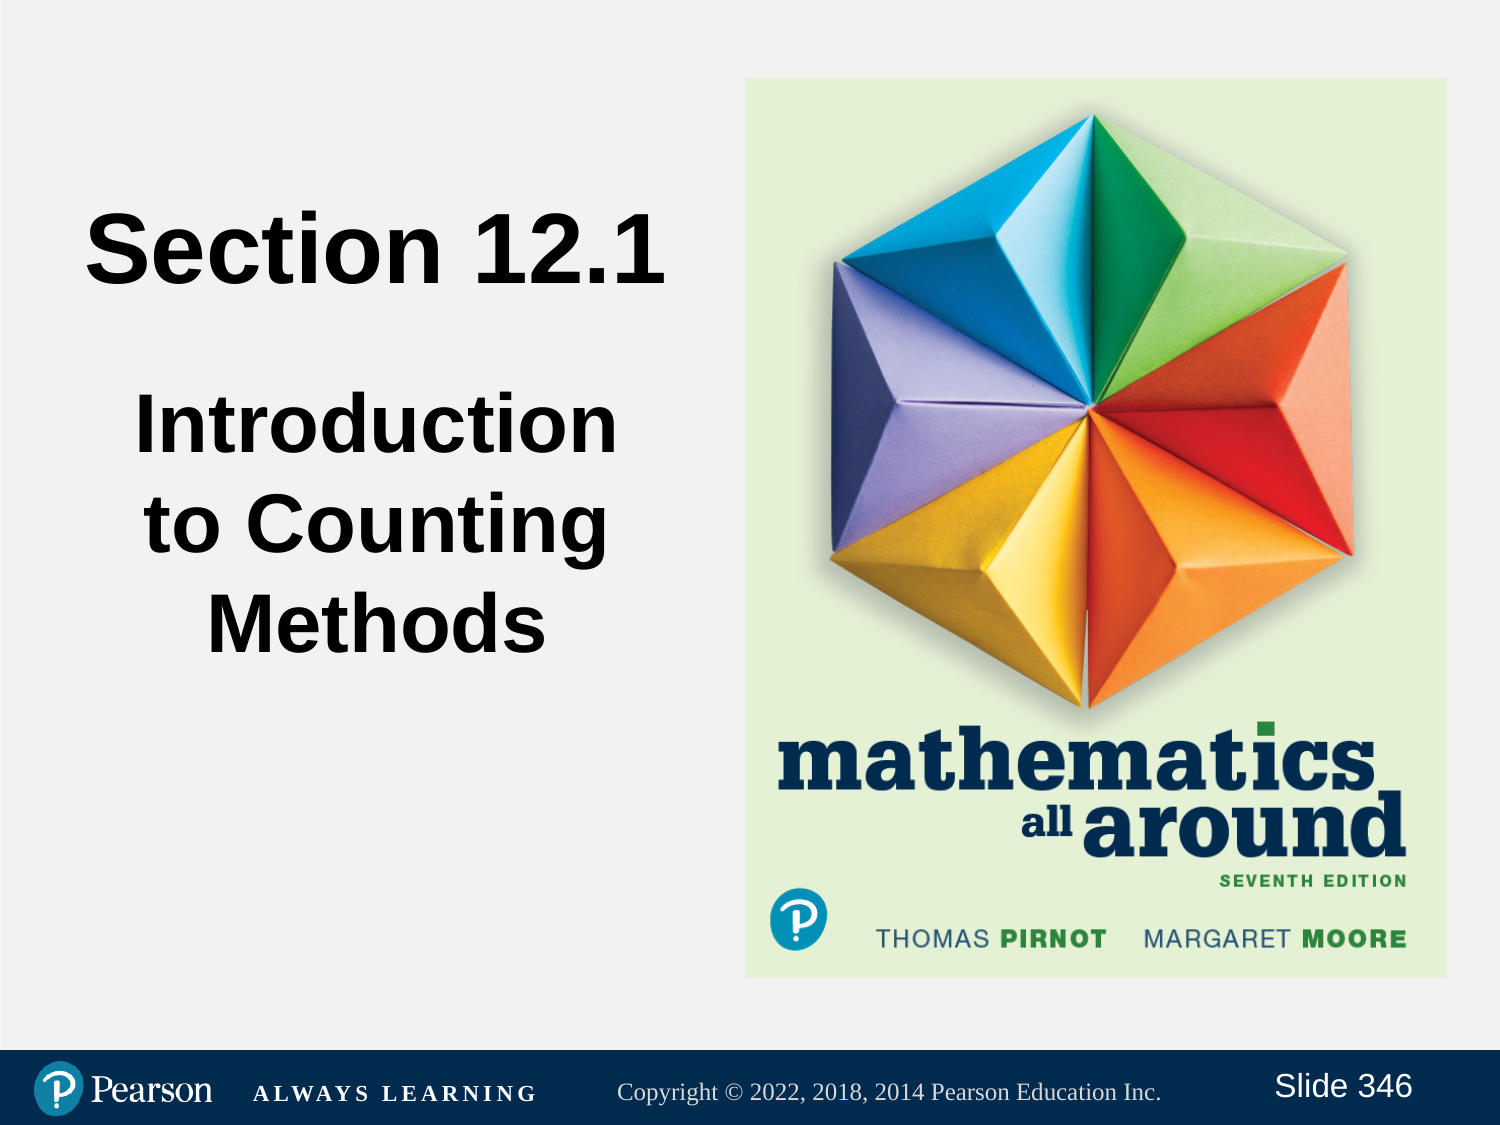

Section 12.1
# Introduction to Counting Methods